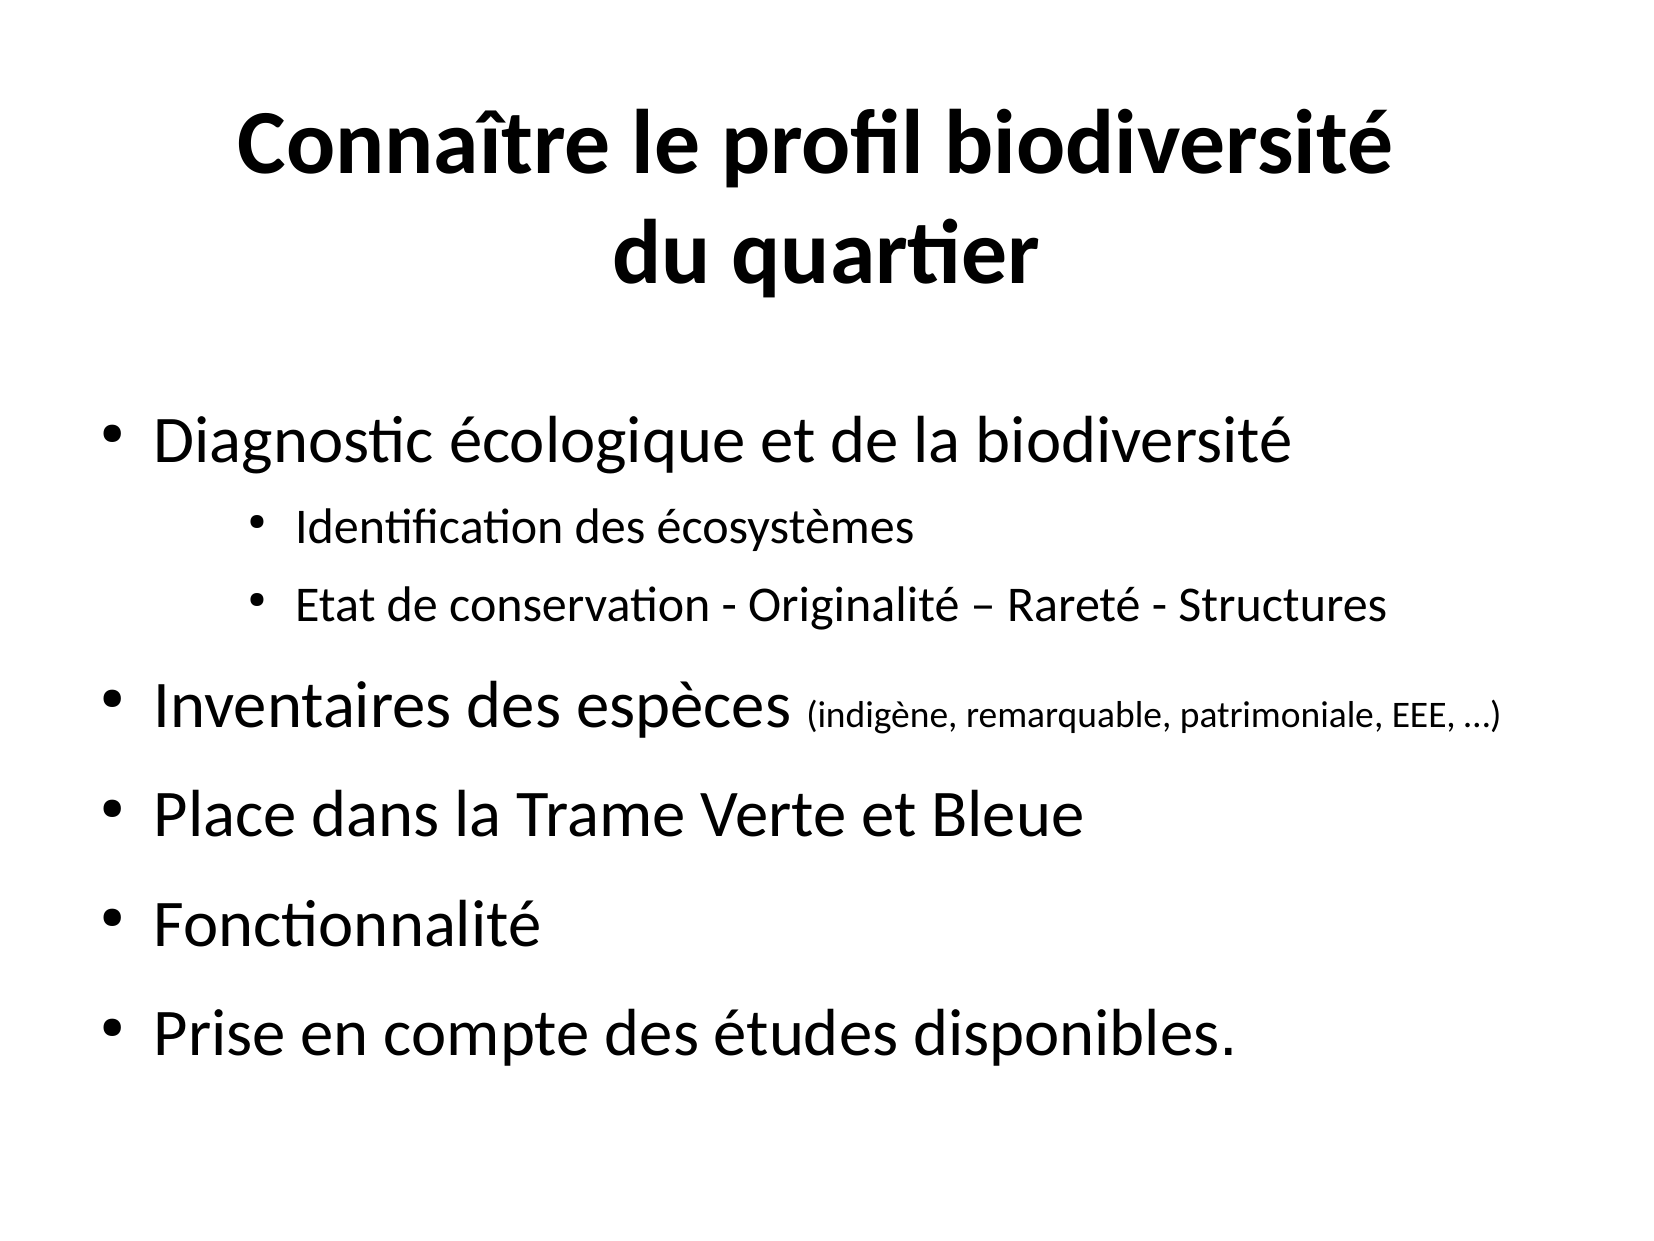

# Connaître le profil biodiversité du quartier
Diagnostic écologique et de la biodiversité
Identification des écosystèmes
Etat de conservation - Originalité – Rareté - Structures
Inventaires des espèces (indigène, remarquable, patrimoniale, EEE, …)
Place dans la Trame Verte et Bleue
Fonctionnalité
Prise en compte des études disponibles.